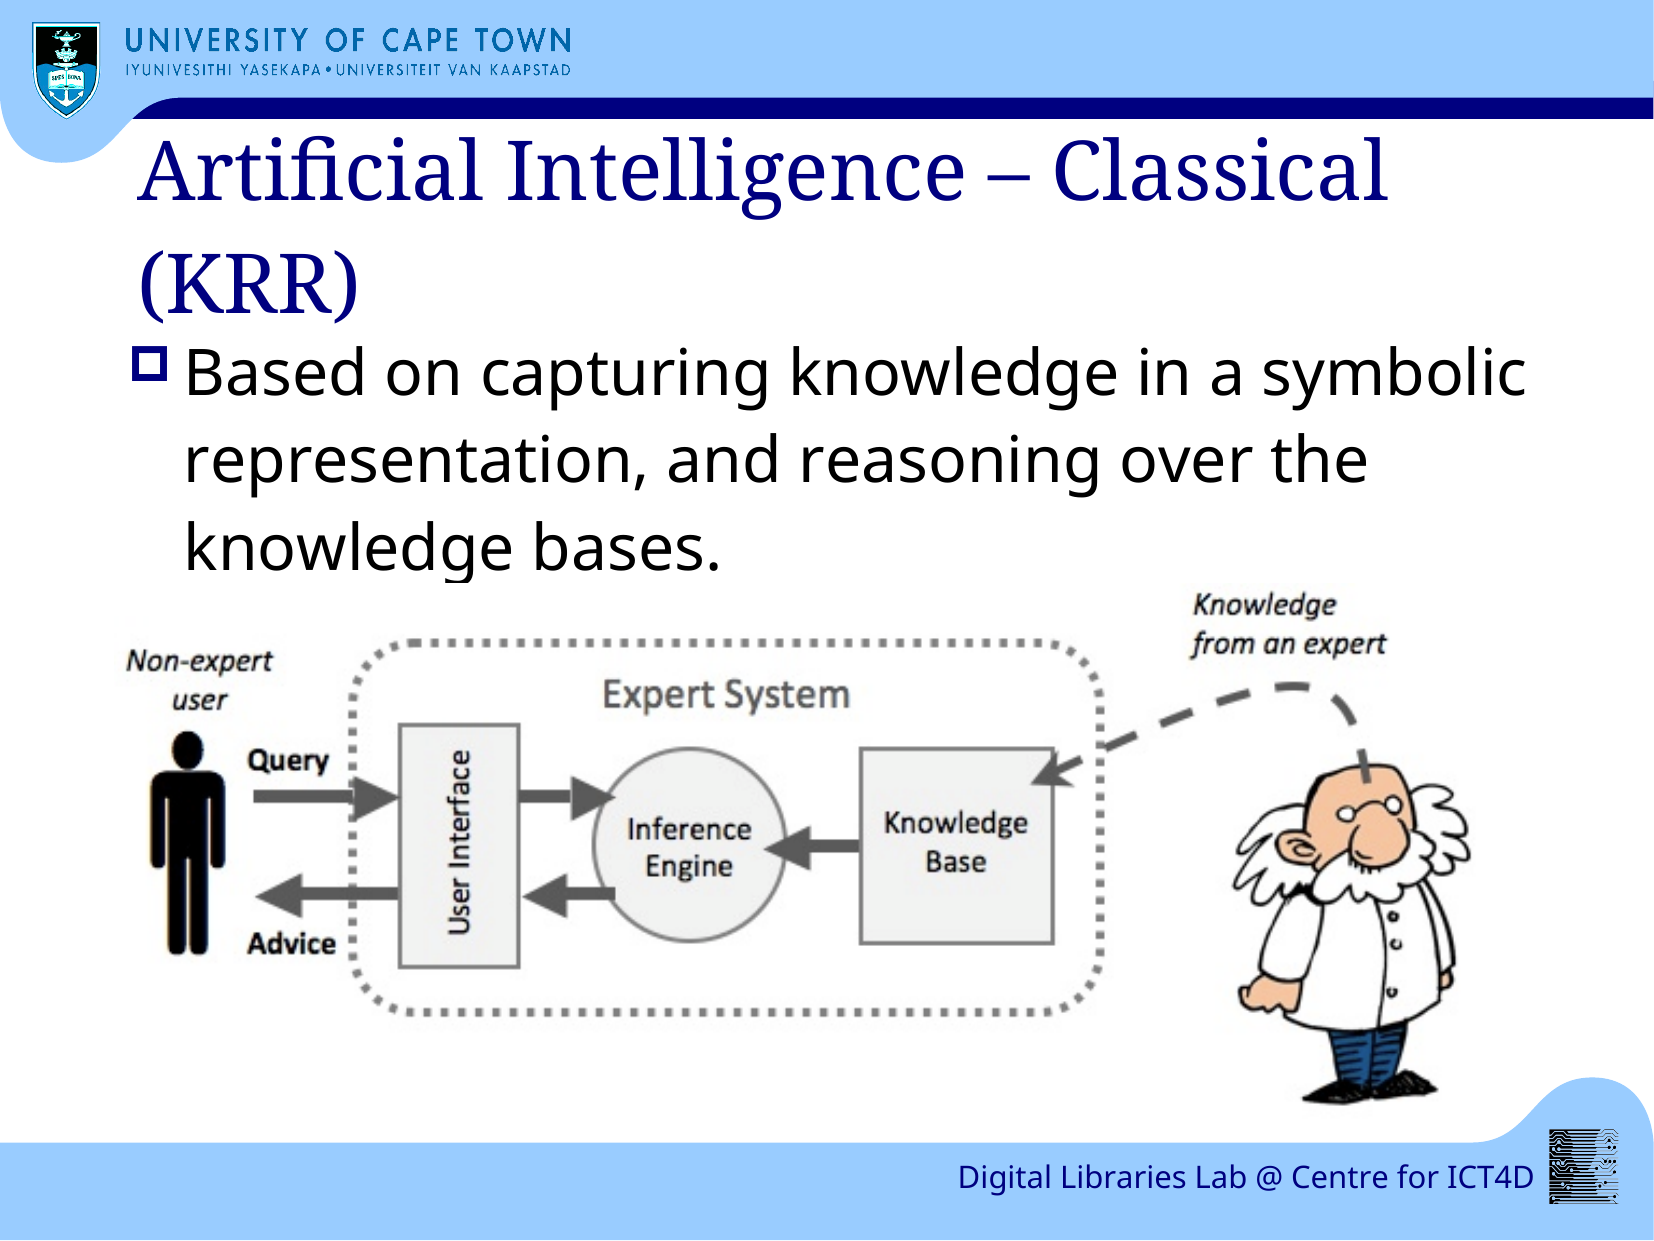

# Artificial Intelligence – Classical (KRR)
Based on capturing knowledge in a symbolic representation, and reasoning over the knowledge bases.